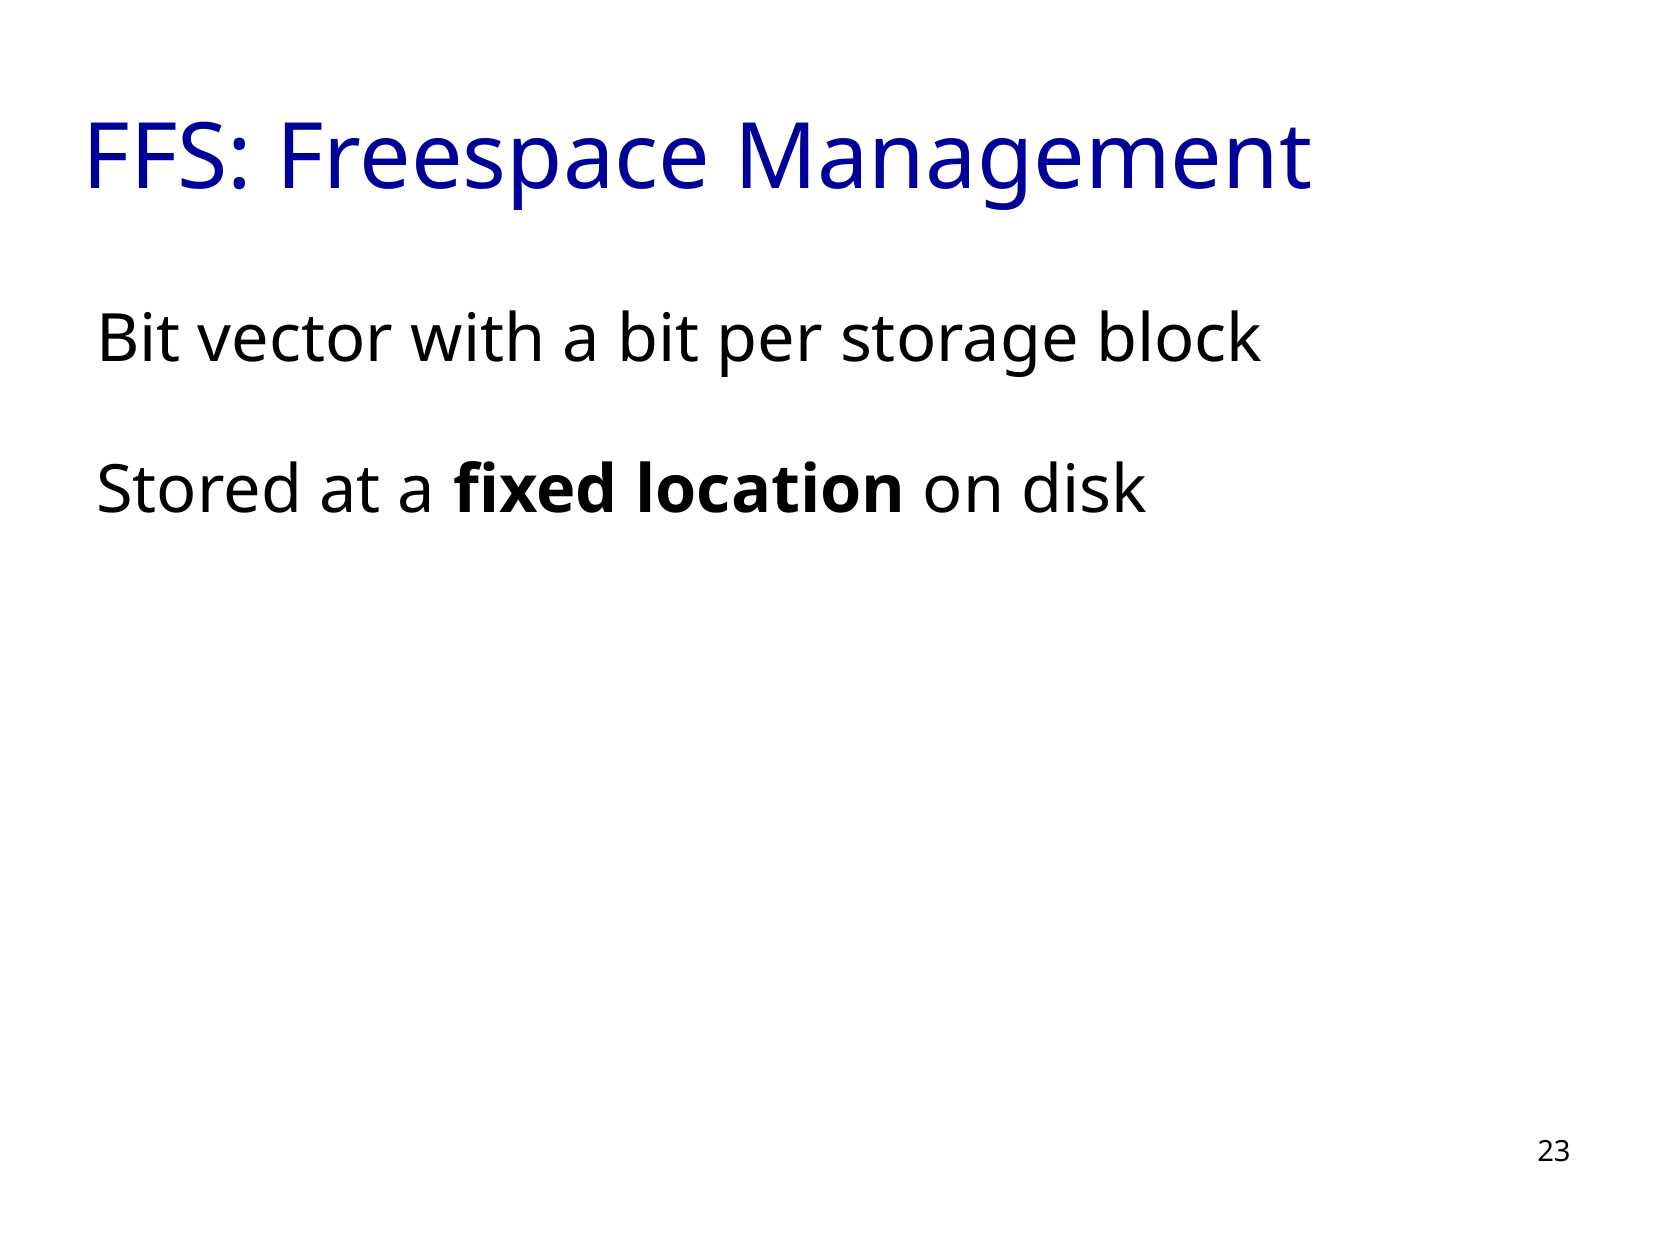

# FFS: Freespace Management
Bit vector with a bit per storage block
Stored at a fixed location on disk
23